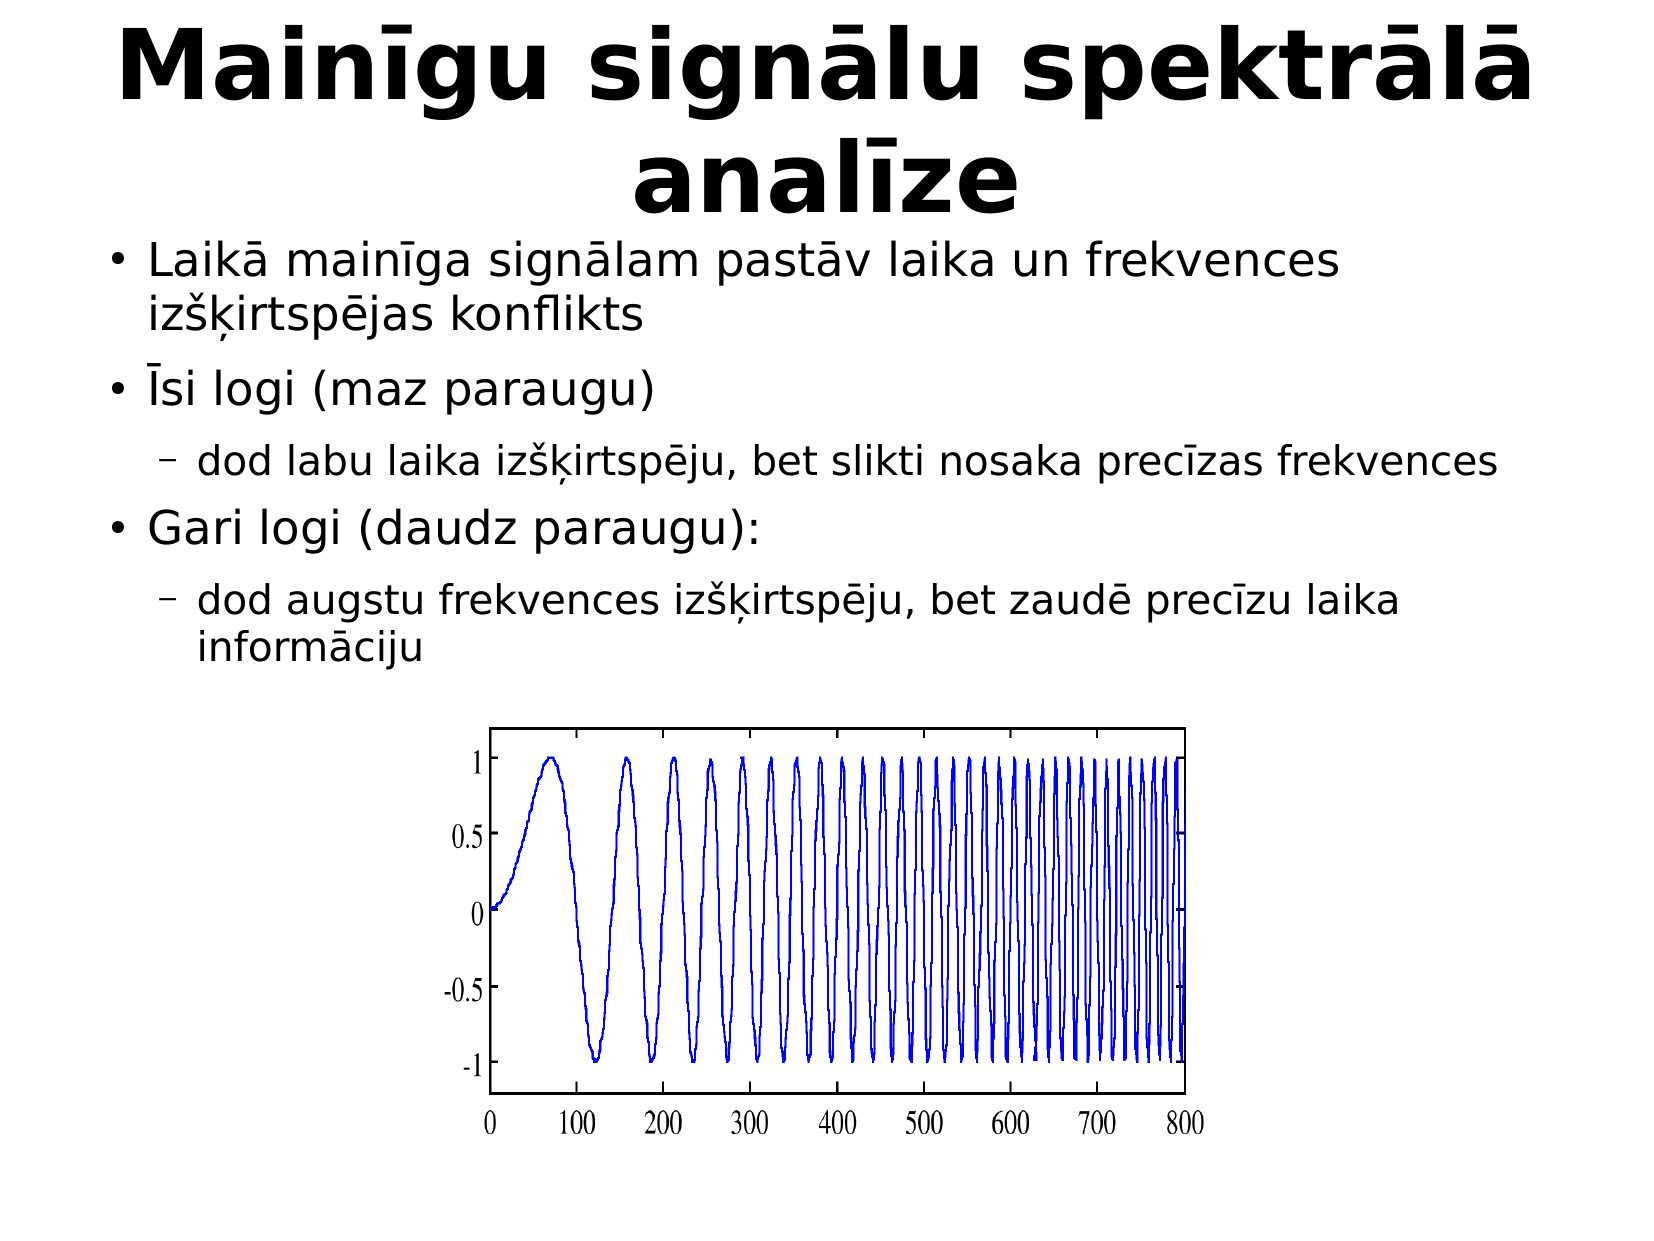

# Mainīgu signālu spektrālā analīze
Laikā mainīga signālam pastāv laika un frekvences izšķirtspējas konflikts
Īsi logi (maz paraugu)
dod labu laika izšķirtspēju, bet slikti nosaka precīzas frekvences
Gari logi (daudz paraugu):
dod augstu frekvences izšķirtspēju, bet zaudē precīzu laika informāciju